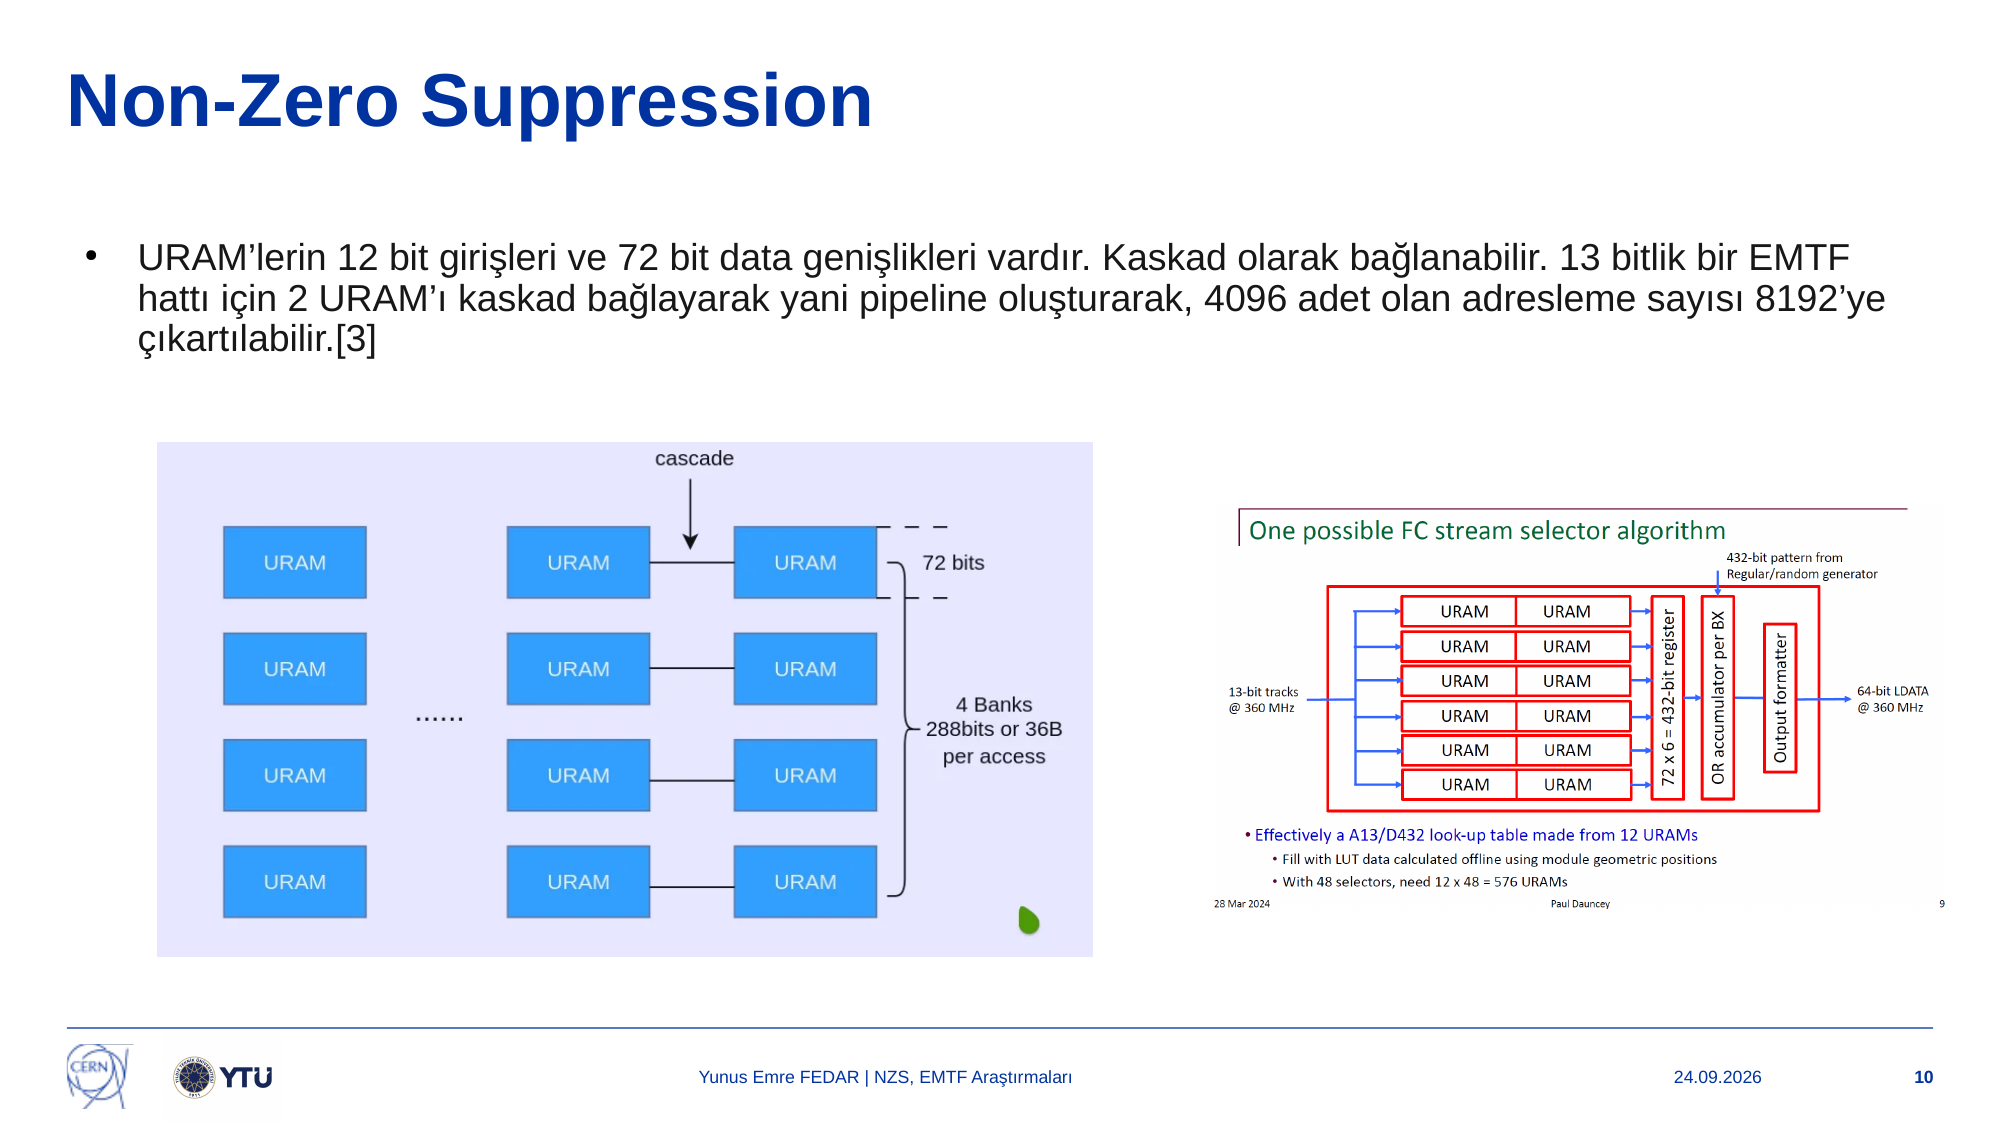

# Non-Zero Suppression
URAM’lerin 12 bit girişleri ve 72 bit data genişlikleri vardır. Kaskad olarak bağlanabilir. 13 bitlik bir EMTF hattı için 2 URAM’ı kaskad bağlayarak yani pipeline oluşturarak, 4096 adet olan adresleme sayısı 8192’ye çıkartılabilir.[3]
Yunus Emre FEDAR | NZS, EMTF Araştırmaları